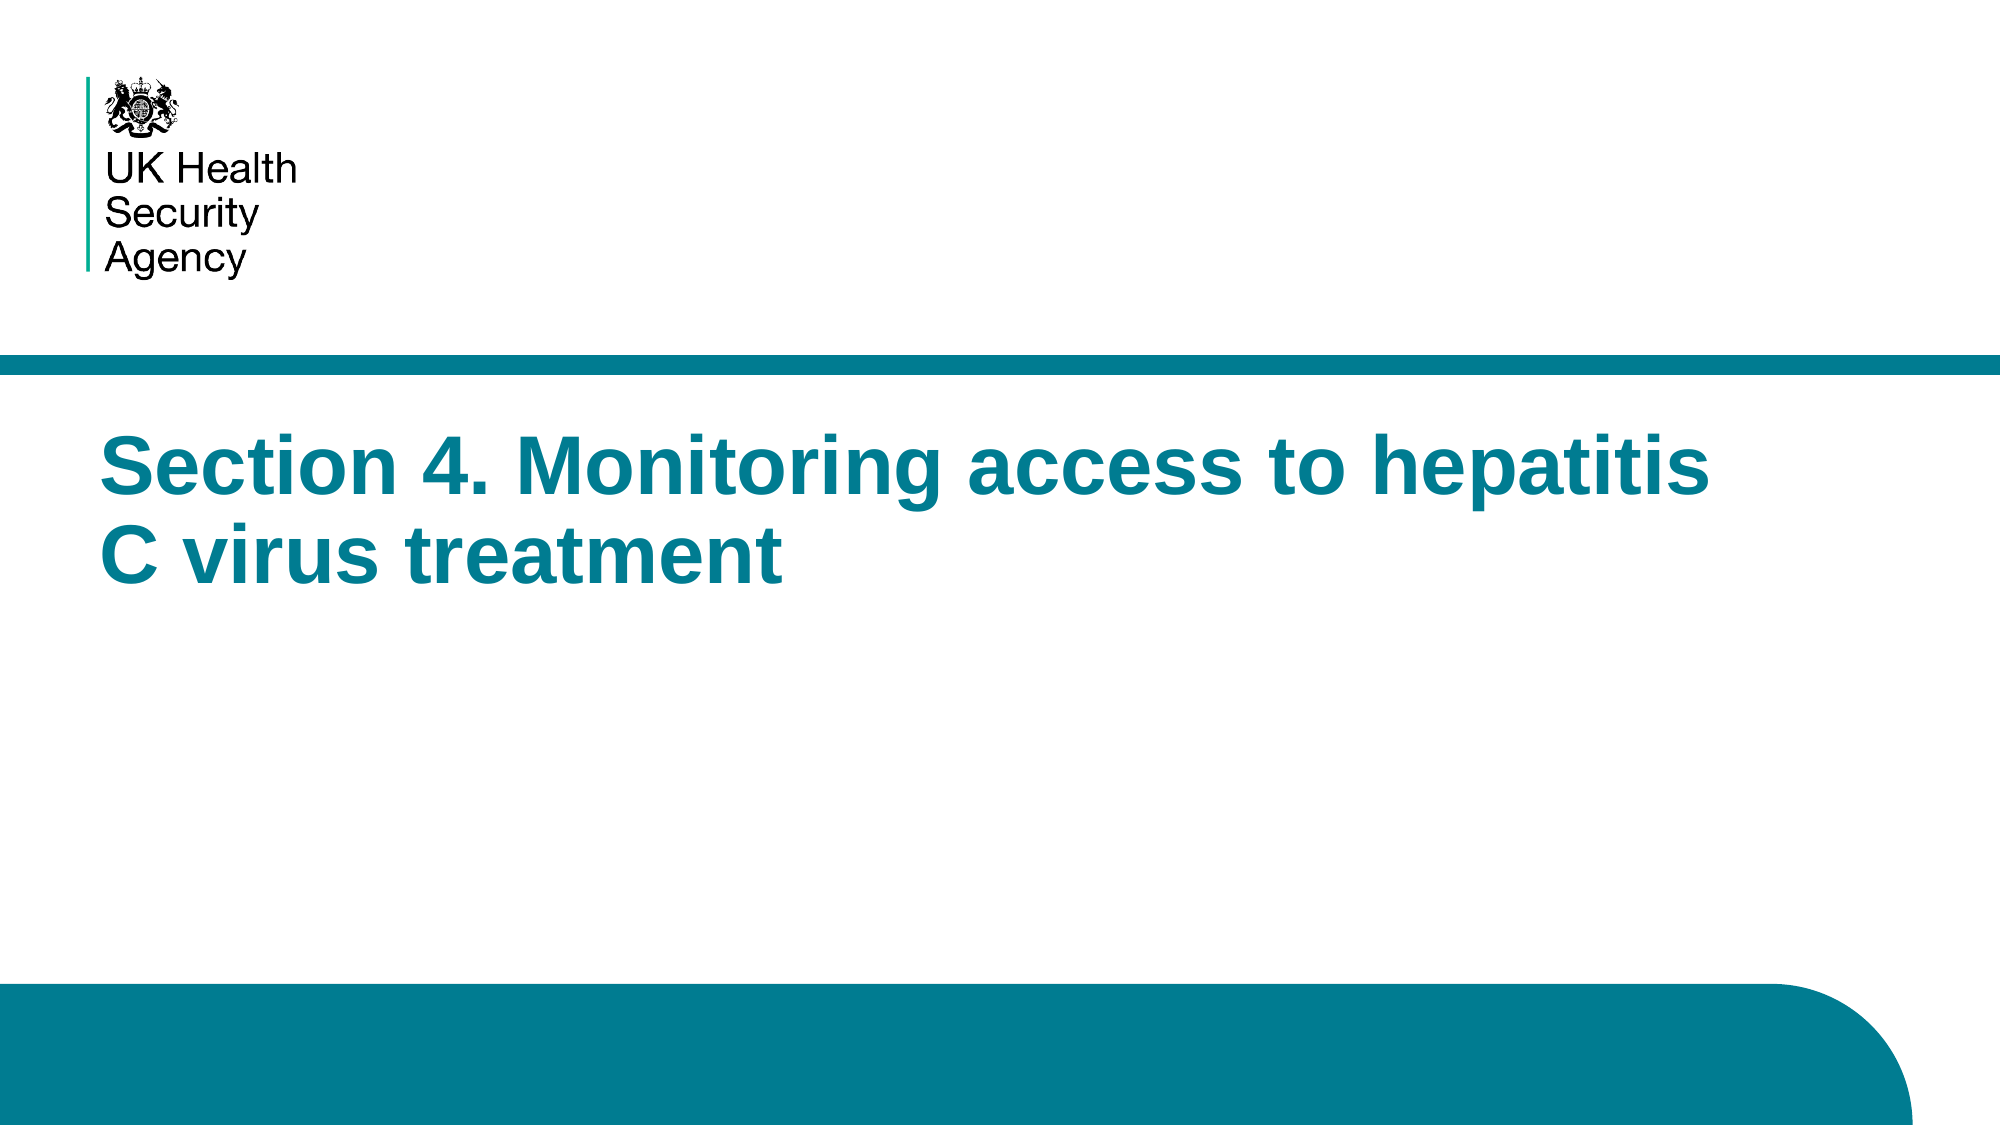

# Section 4. Monitoring access to hepatitis C virus treatment